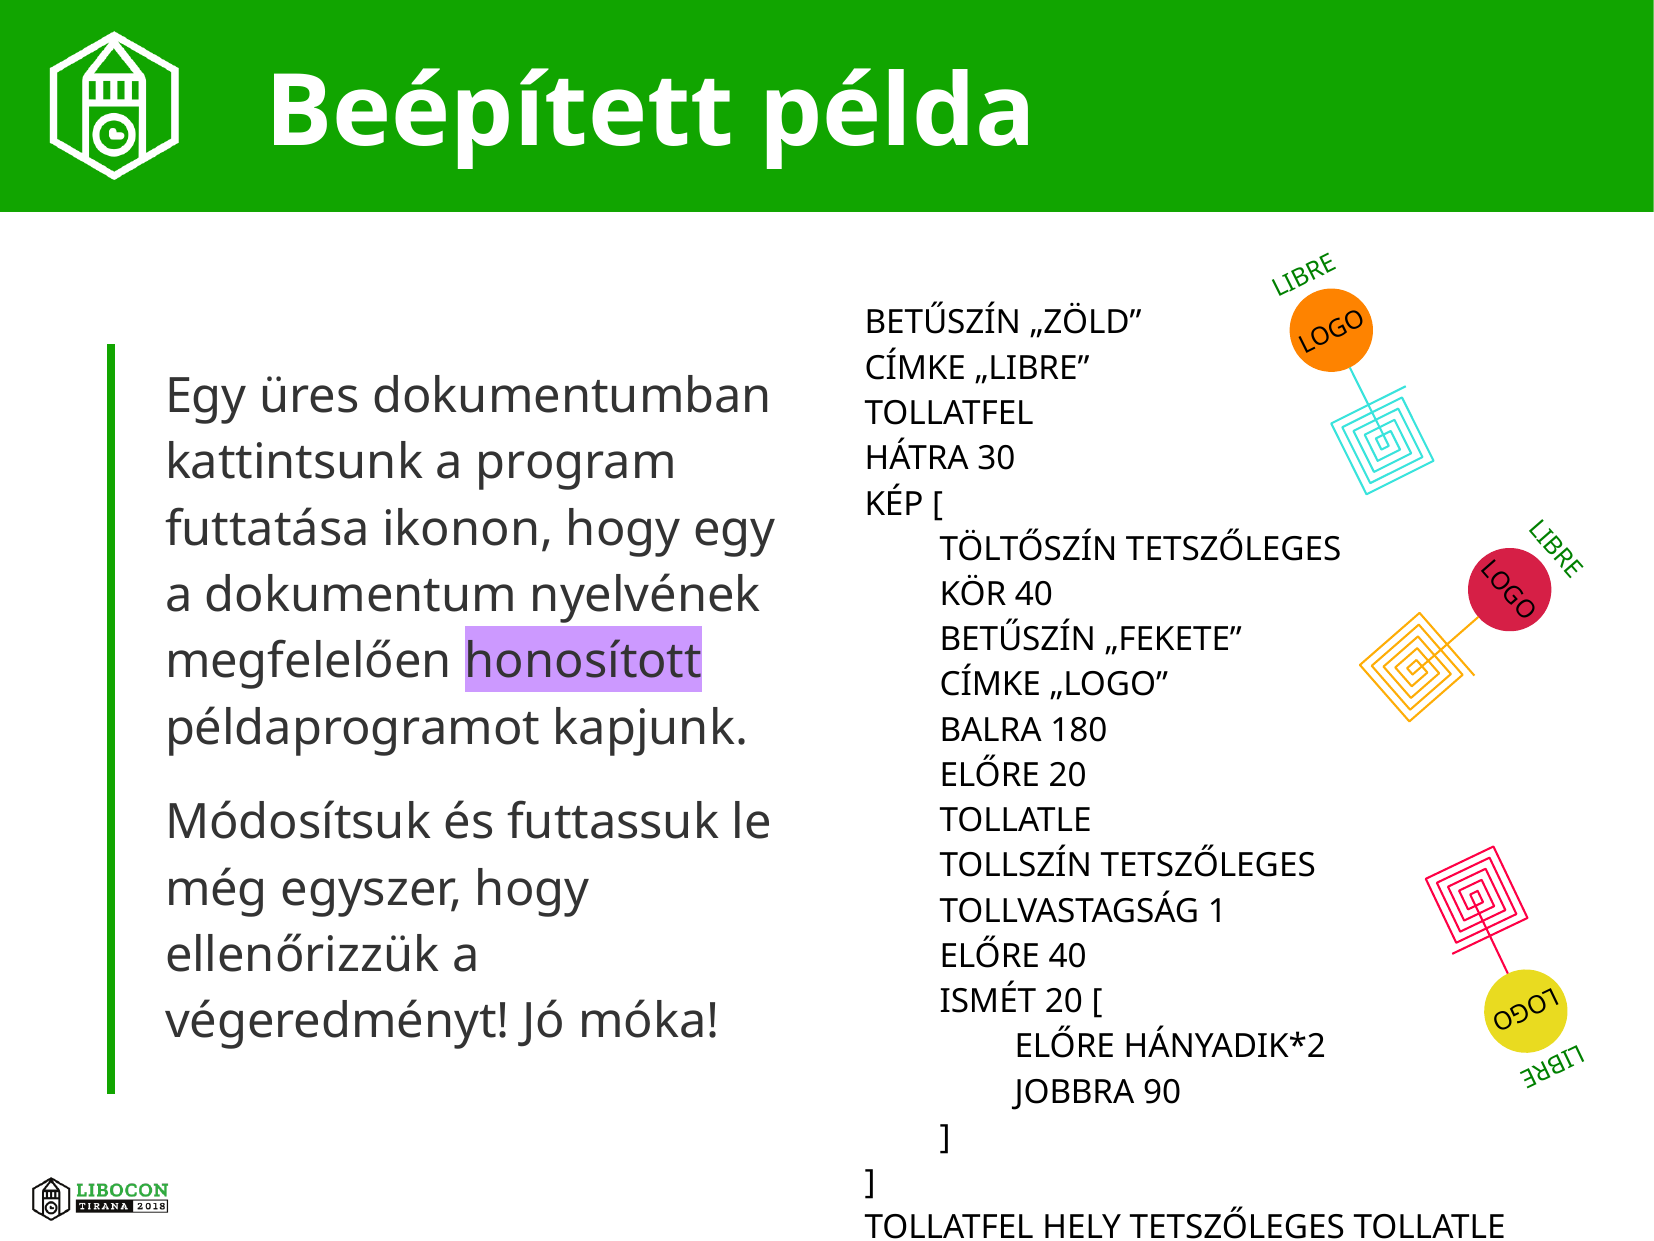

# Beépített példa
BETŰSZÍN „ZÖLD”
CÍMKE „LIBRE”
TOLLATFEL
HÁTRA 30
KÉP [
	TÖLTŐSZÍN TETSZŐLEGES
	KÖR 40
	BETŰSZÍN „FEKETE”
	CÍMKE „LOGO”
	BALRA 180
	ELŐRE 20
	TOLLATLE
	TOLLSZÍN TETSZŐLEGES
	TOLLVASTAGSÁG 1
	ELŐRE 40
	ISMÉT 20 [
		ELŐRE HÁNYADIK*2
		JOBBRA 90
	]
]
TOLLATFEL HELY TETSZŐLEGES TOLLATLE
LIBRE
LOGO
Egy üres dokumentumban kattintsunk a program futtatása ikonon, hogy egy a dokumentum nyelvének megfelelően honosított példaprogramot kapjunk.
Módosítsuk és futtassuk le még egyszer, hogy ellenőrizzük a végeredményt! Jó móka!
LIBRE
LOGO
LOGO
LIBRE